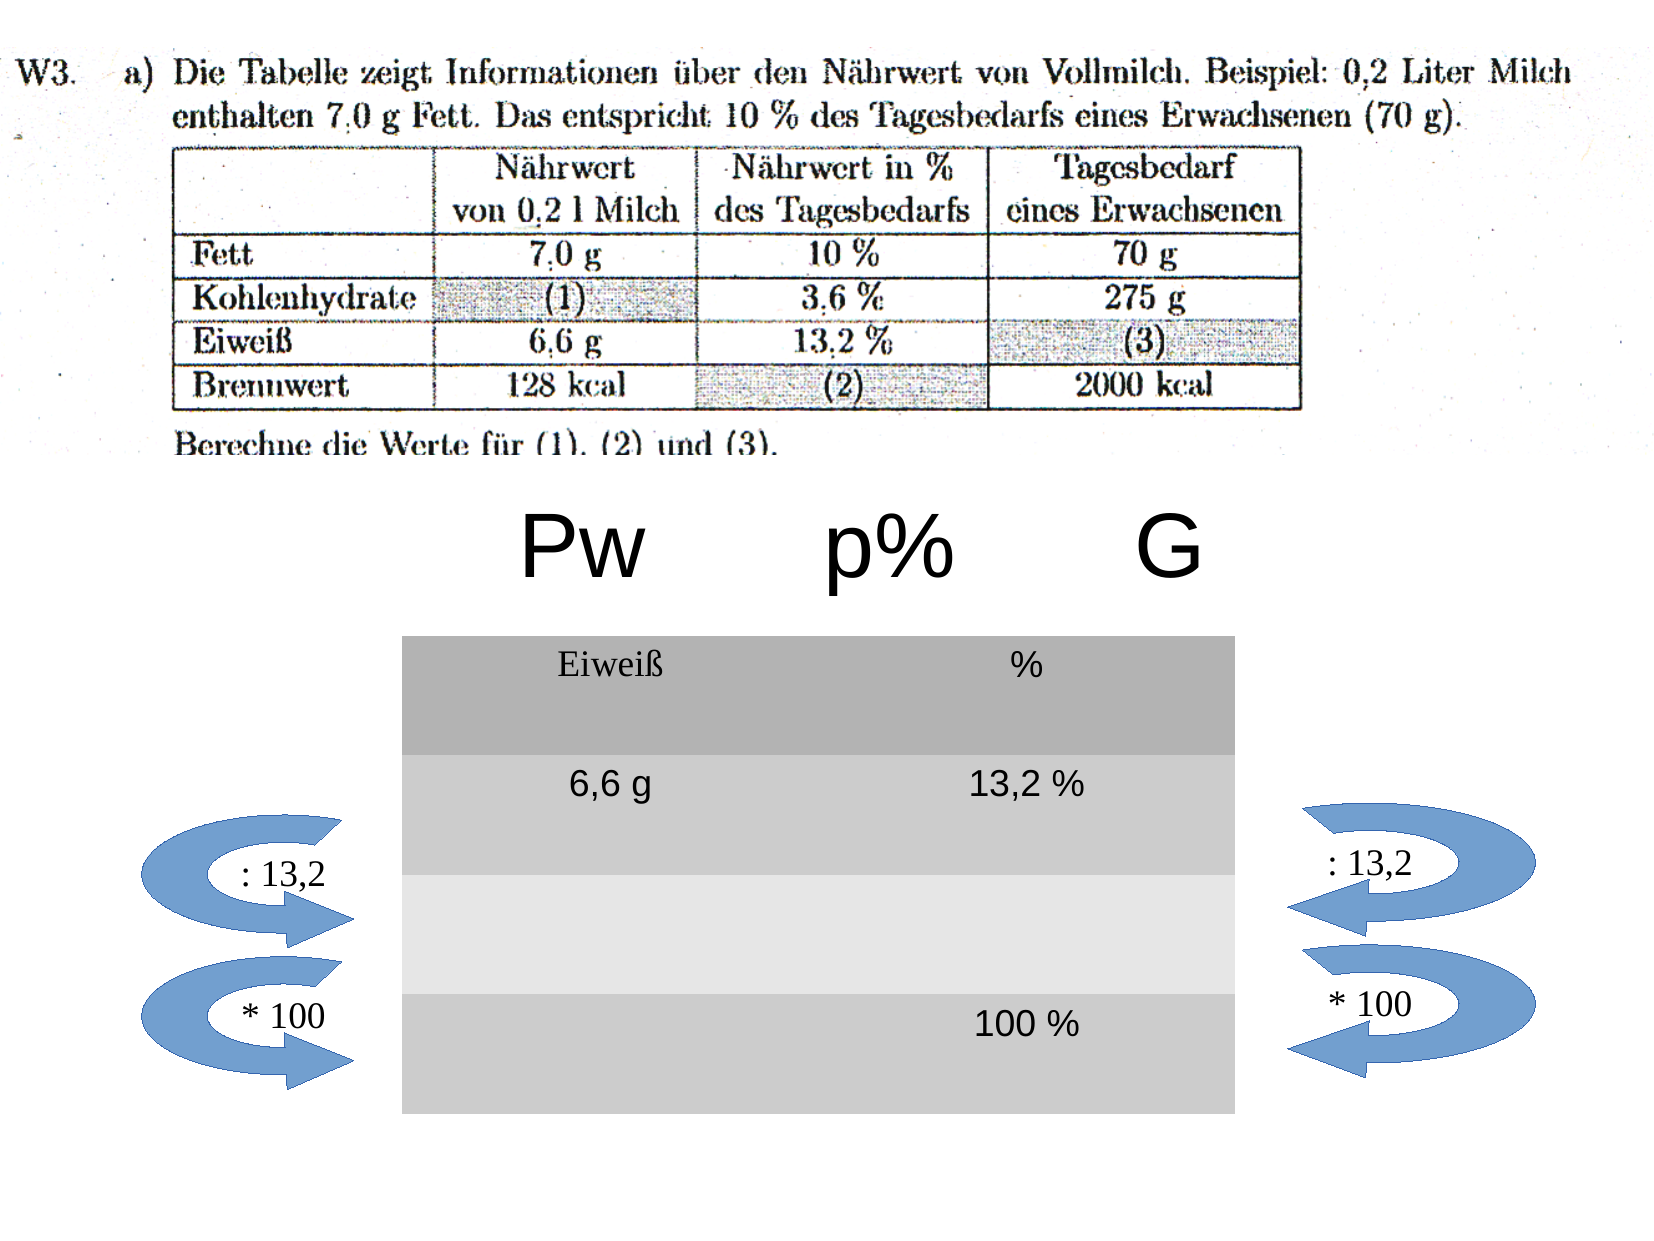

# Pw p% G
| Eiweiß | % |
| --- | --- |
| 6,6 g | 13,2 % |
| | |
| | 100 % |
: 13,2
* 100
: 13,2
* 100